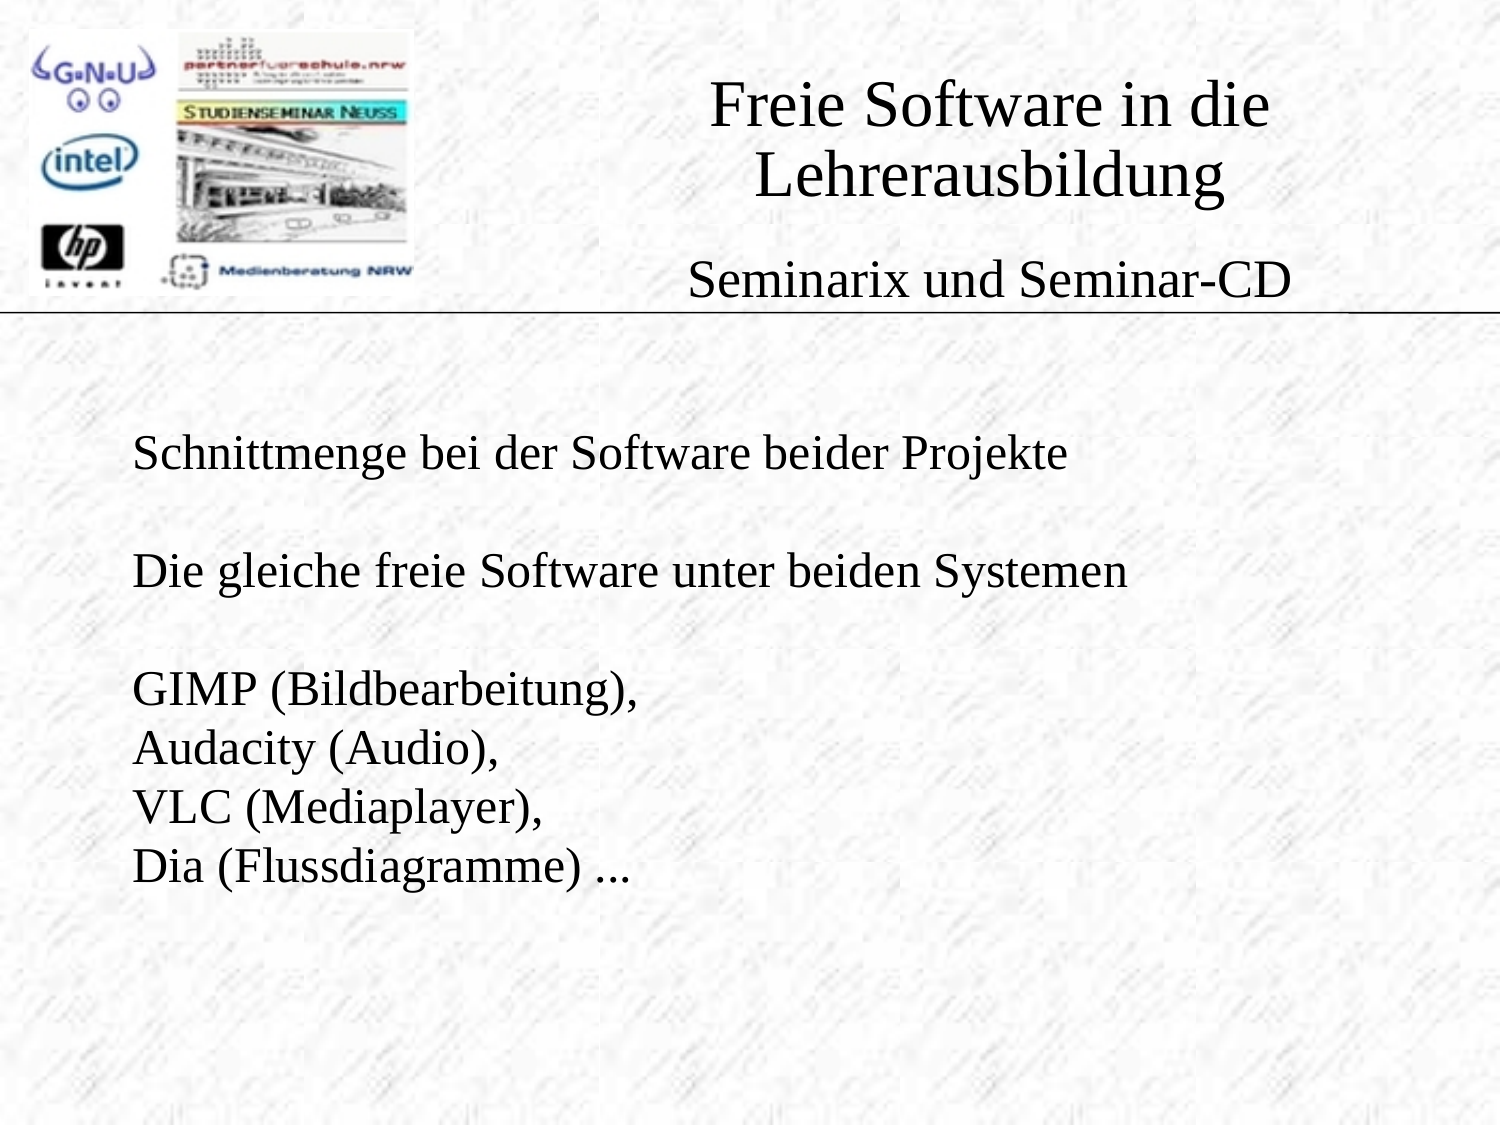

Freie Software in die Lehrerausbildung
Seminarix und Seminar-CD
Schnittmenge bei der Software beider Projekte
Die gleiche freie Software unter beiden Systemen
GIMP (Bildbearbeitung),
Audacity (Audio),
VLC (Mediaplayer),
Dia (Flussdiagramme) ...